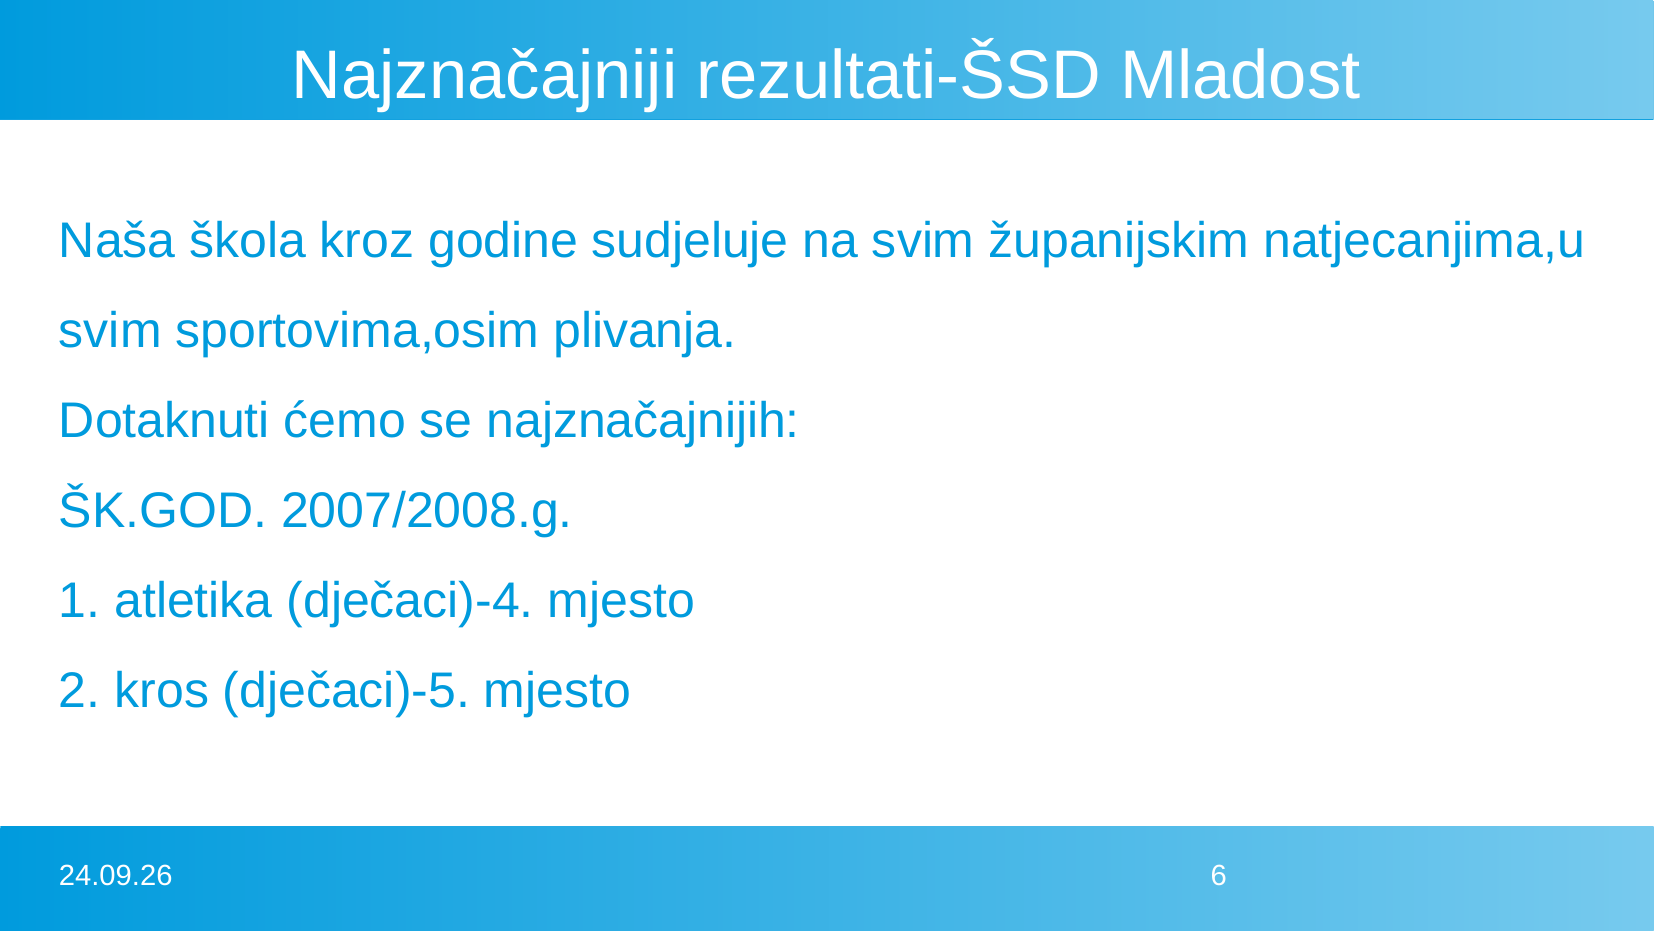

# Najznačajniji rezultati-ŠSD Mladost
Naša škola kroz godine sudjeluje na svim županijskim natjecanjima,u svim sportovima,osim plivanja.
Dotaknuti ćemo se najznačajnijih:
ŠK.GOD. 2007/2008.g.
1. atletika (dječaci)-4. mjesto
2. kros (dječaci)-5. mjesto